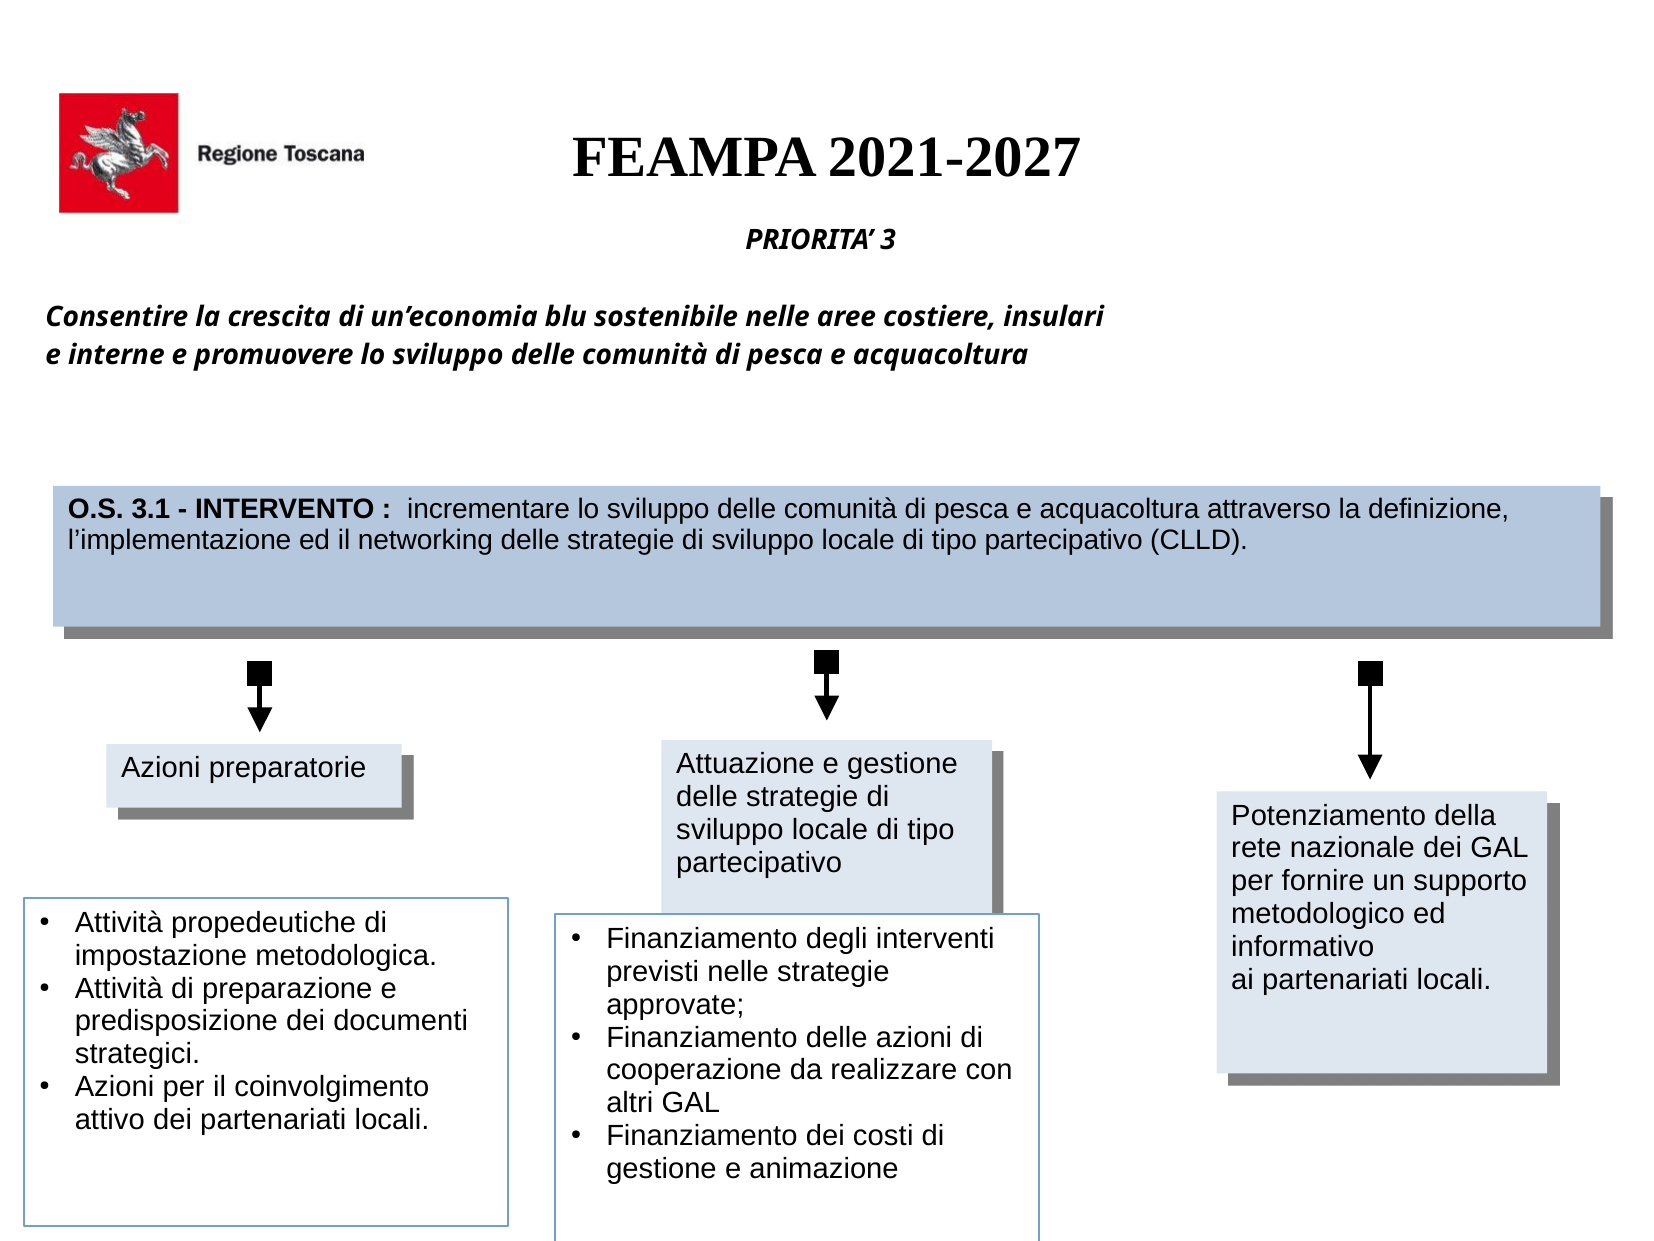

# FEAMPA 2021-2027
PRIORITA’ 3
Consentire la crescita di un’economia blu sostenibile nelle aree costiere, insulari
e interne e promuovere lo sviluppo delle comunità di pesca e acquacoltura
O.S. 3.1 - INTERVENTO : incrementare lo sviluppo delle comunità di pesca e acquacoltura attraverso la definizione, l’implementazione ed il networking delle strategie di sviluppo locale di tipo partecipativo (CLLD).
Attuazione e gestione delle strategie di sviluppo locale di tipo partecipativo
Azioni preparatorie
Potenziamento della rete nazionale dei GAL per fornire un supporto metodologico ed informativo
ai partenariati locali.
Attività propedeutiche di impostazione metodologica.
Attività di preparazione e predisposizione dei documenti strategici.
Azioni per il coinvolgimento attivo dei partenariati locali.
Finanziamento degli interventi previsti nelle strategie approvate;
Finanziamento delle azioni di cooperazione da realizzare con altri GAL
Finanziamento dei costi di gestione e animazione